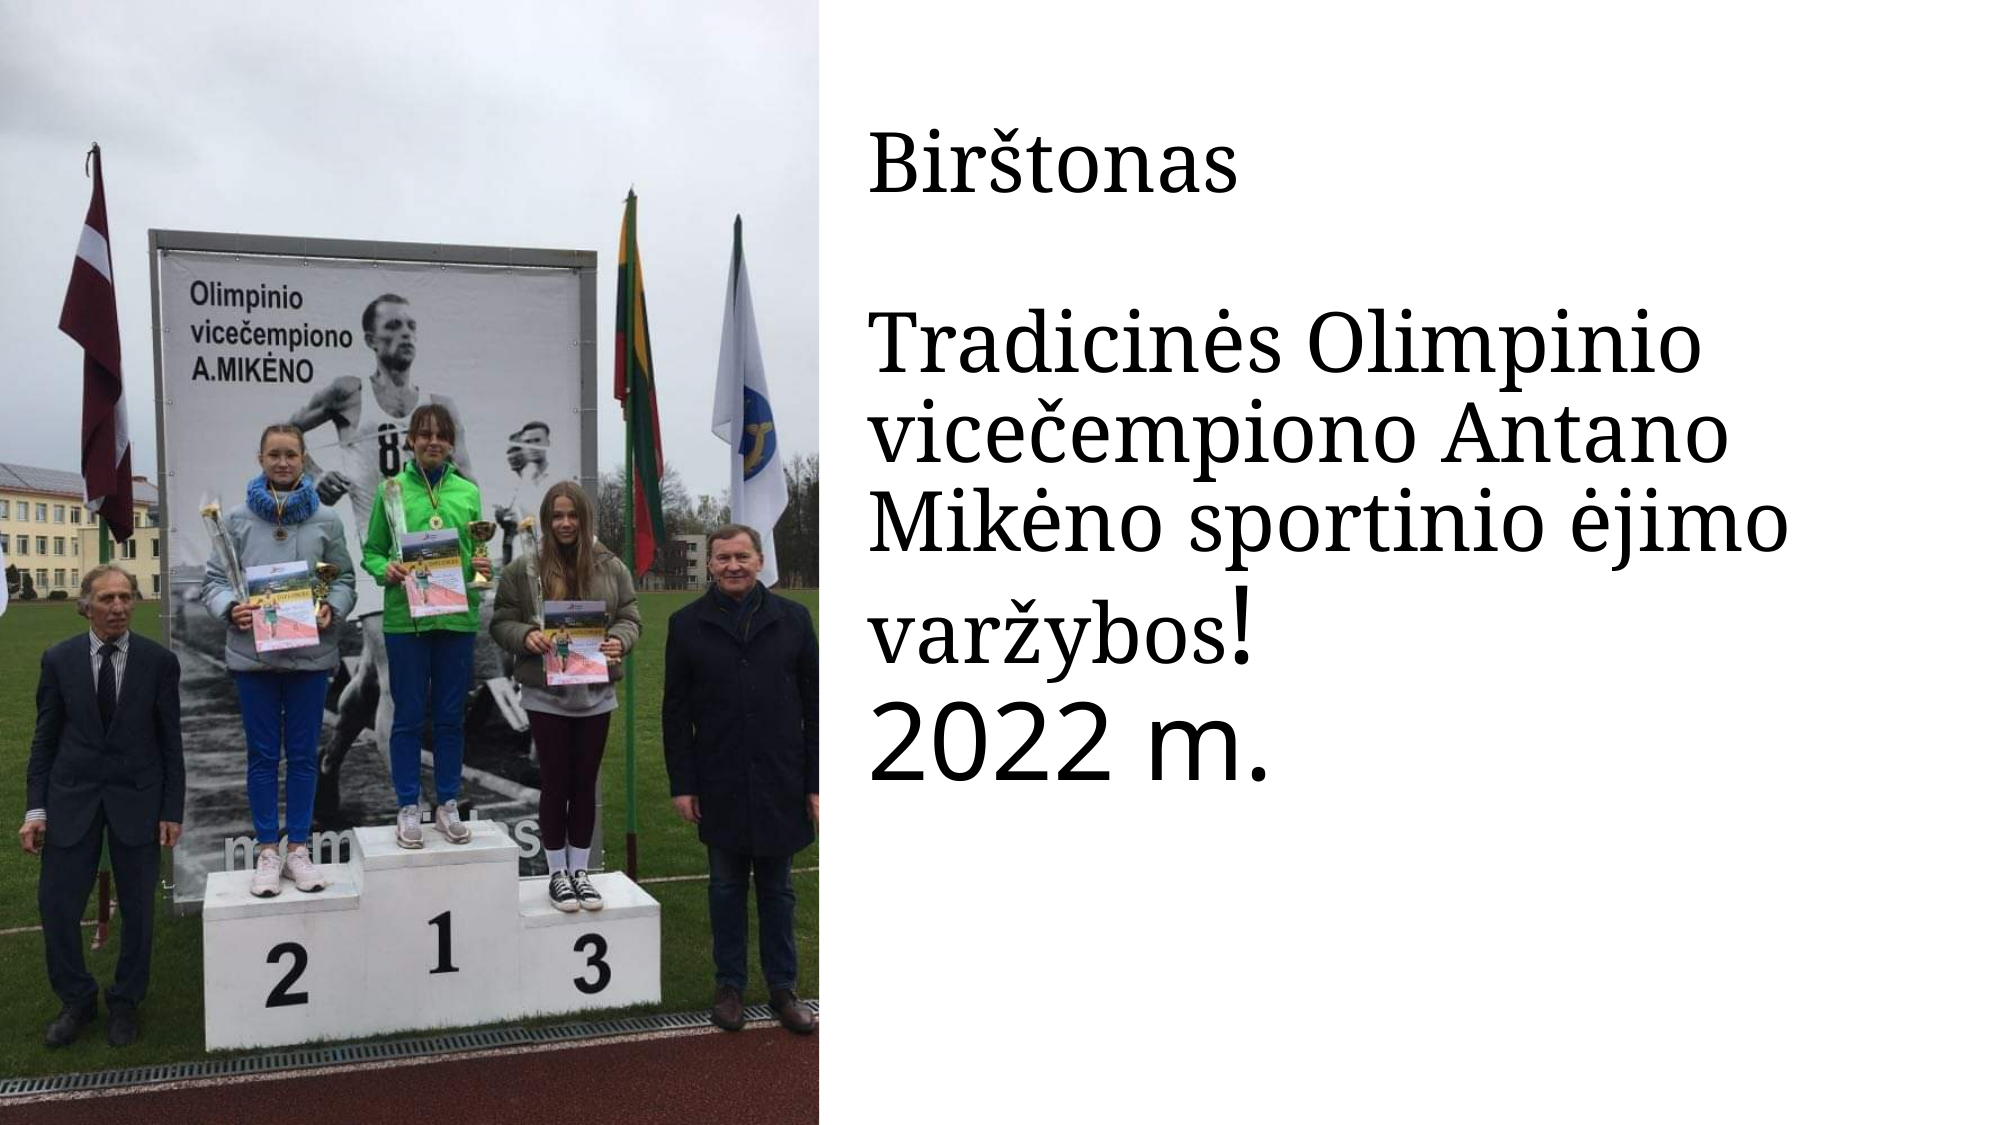

# Birštonas Tradicinės Olimpinio vicečempiono Antano Mikėno sportinio ėjimo varžybos! 2022 m.